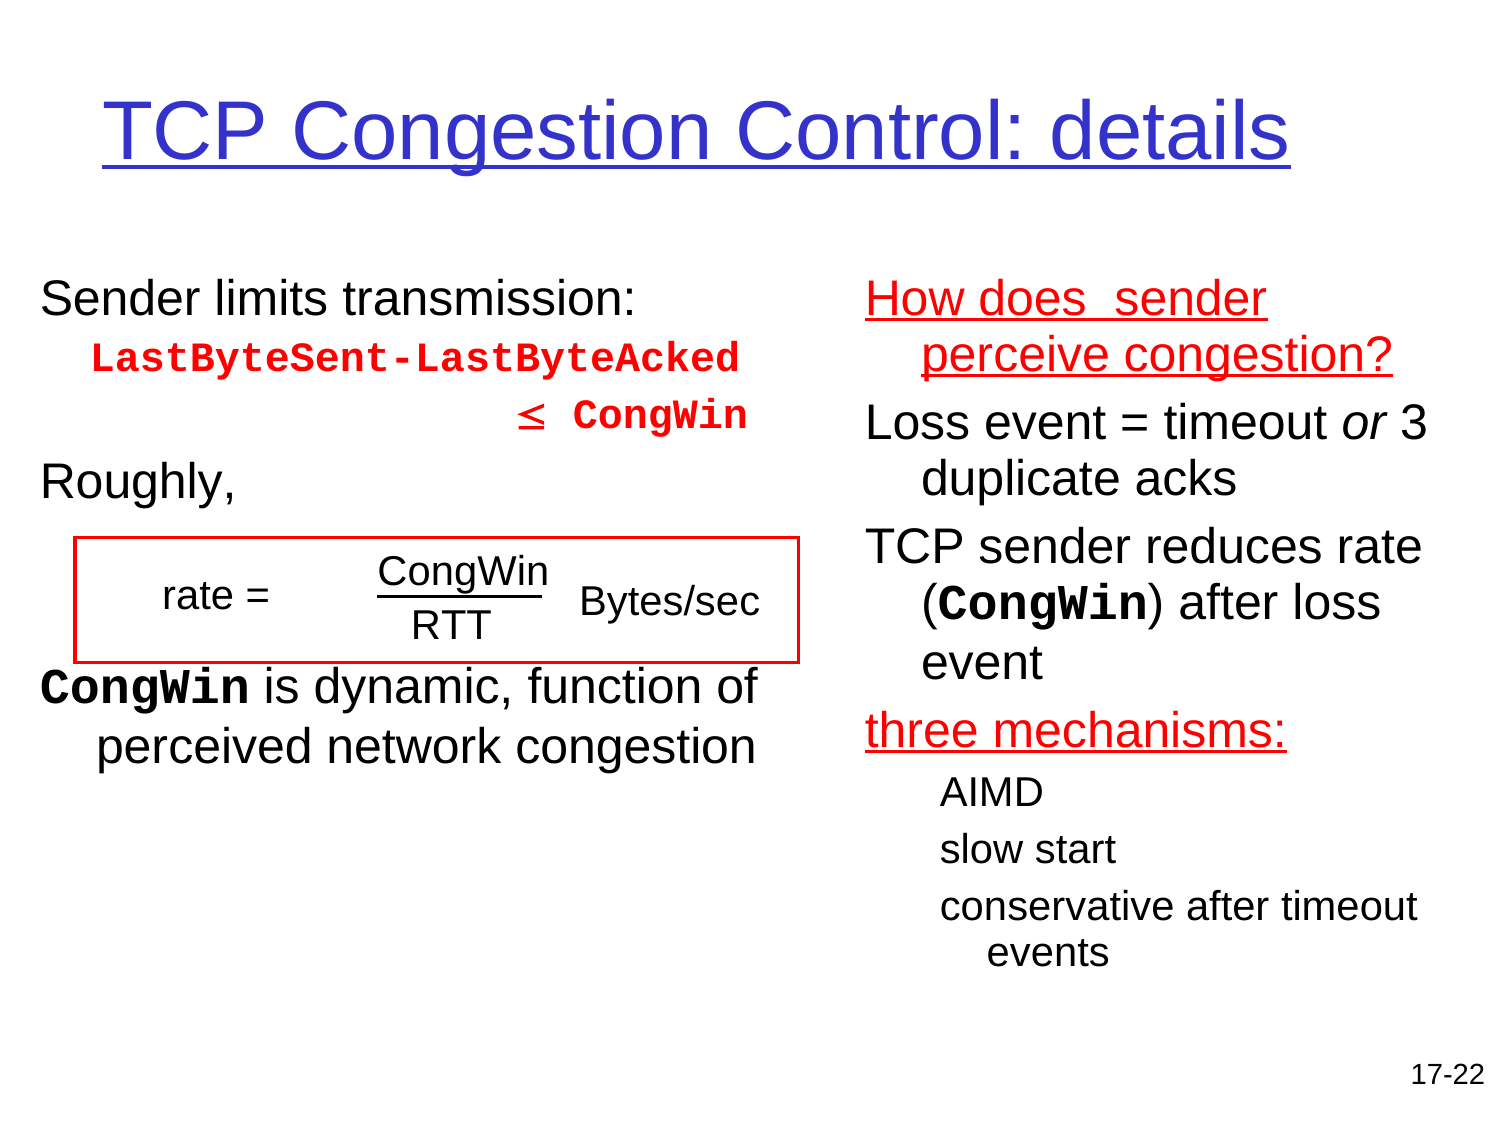

# TCP Congestion Control: details
Sender limits transmission:
 LastByteSent-LastByteAcked
  CongWin
Roughly,
CongWin is dynamic, function of perceived network congestion
How does sender perceive congestion?
Loss event = timeout or 3 duplicate acks
TCP sender reduces rate (CongWin) after loss event
three mechanisms:
AIMD
slow start
conservative after timeout events
CongWin
rate =
Bytes/sec
RTT
22